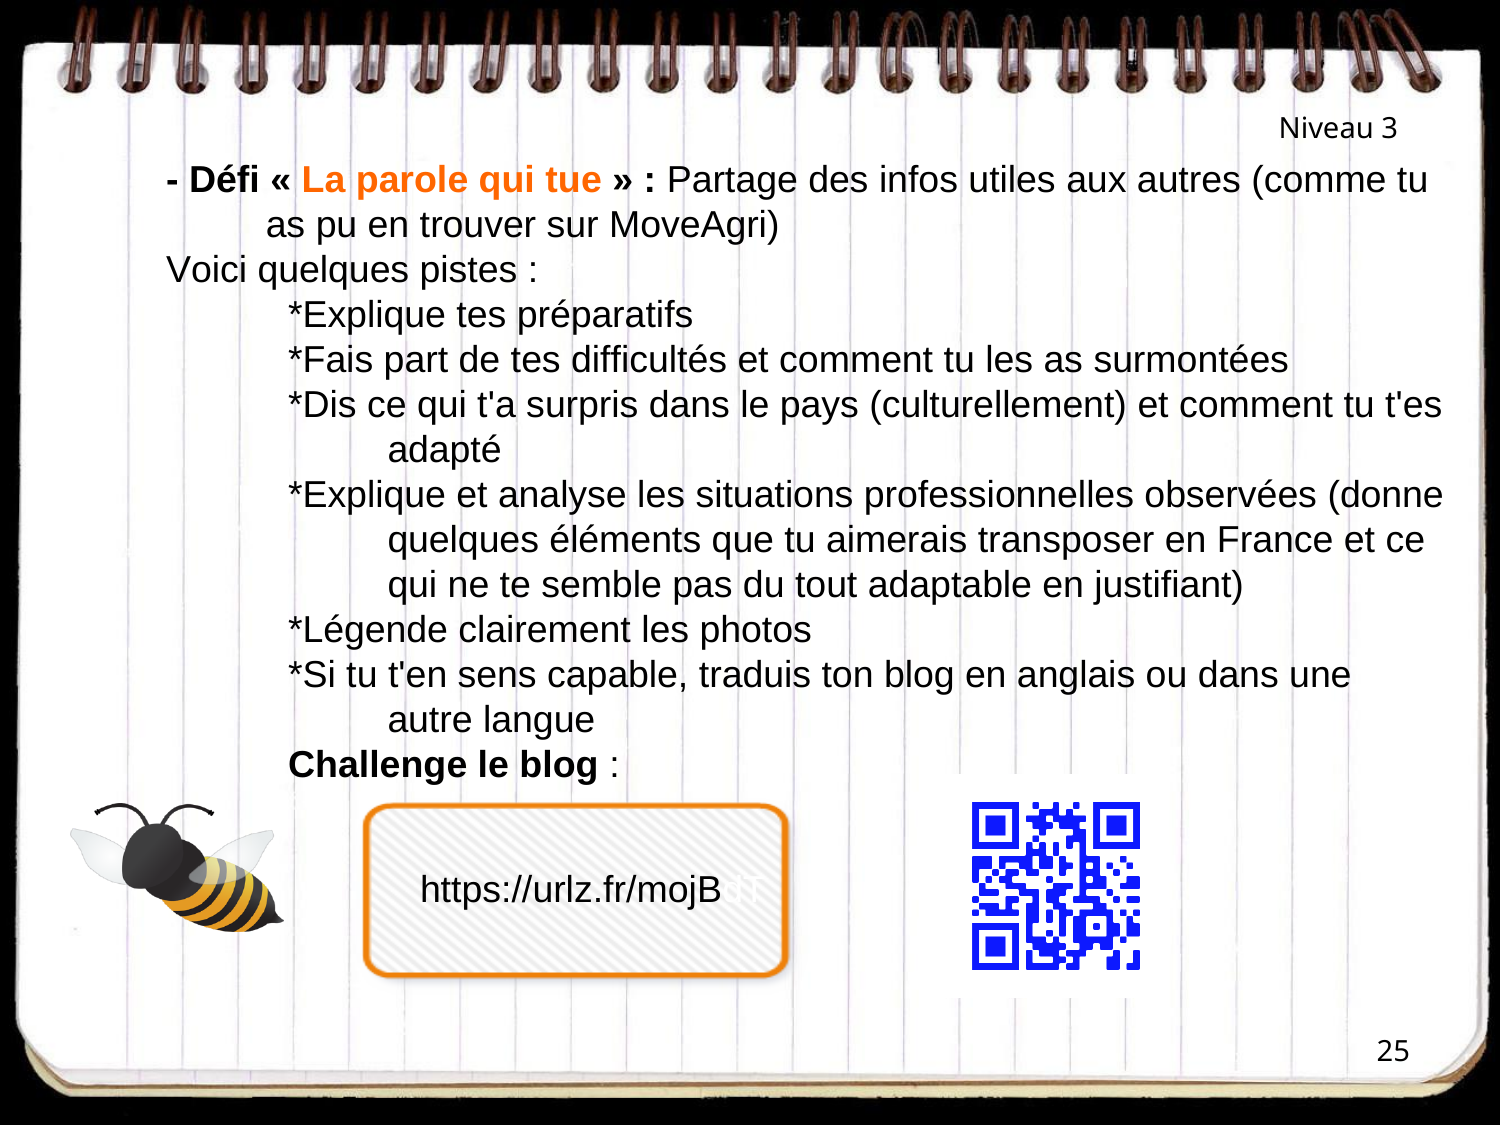

Niveau 3
- Défi « La parole qui tue » : Partage des infos utiles aux autres (comme tu as pu en trouver sur MoveAgri)
Voici quelques pistes :
*Explique tes préparatifs
*Fais part de tes difficultés et comment tu les as surmontées
*Dis ce qui t'a surpris dans le pays (culturellement) et comment tu t'es adapté
*Explique et analyse les situations professionnelles observées (donne quelques éléments que tu aimerais transposer en France et ce qui ne te semble pas du tout adaptable en justifiant)
*Légende clairement les photos
*Si tu t'en sens capable, traduis ton blog en anglais ou dans une autre langue
Challenge le blog :
https://urlz.fr/mojBdT